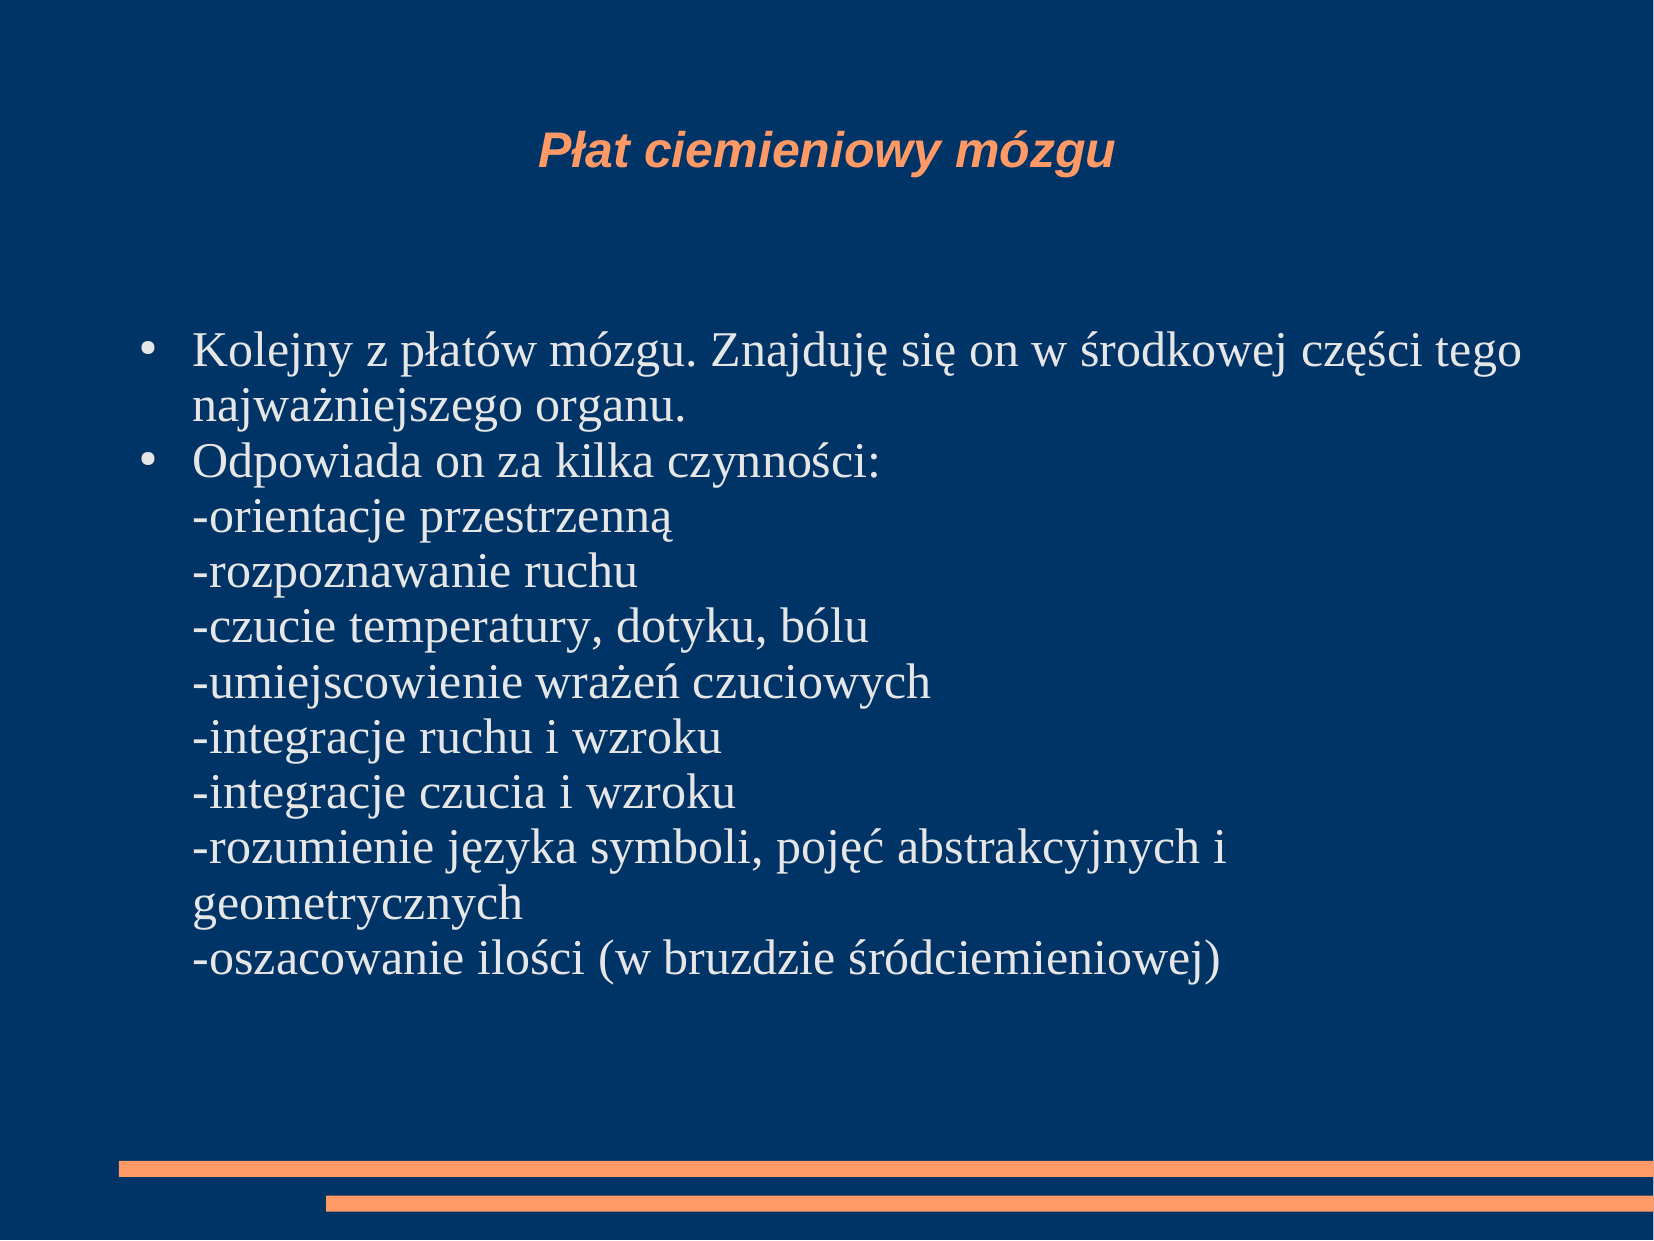

# Płat ciemieniowy mózgu
Kolejny z płatów mózgu. Znajduję się on w środkowej części tego najważniejszego organu.
Odpowiada on za kilka czynności:
-orientacje przestrzenną
-rozpoznawanie ruchu
-czucie temperatury, dotyku, bólu
-umiejscowienie wrażeń czuciowych
-integracje ruchu i wzroku
-integracje czucia i wzroku
-rozumienie języka symboli, pojęć abstrakcyjnych i geometrycznych
-oszacowanie ilości (w bruzdzie śródciemieniowej)